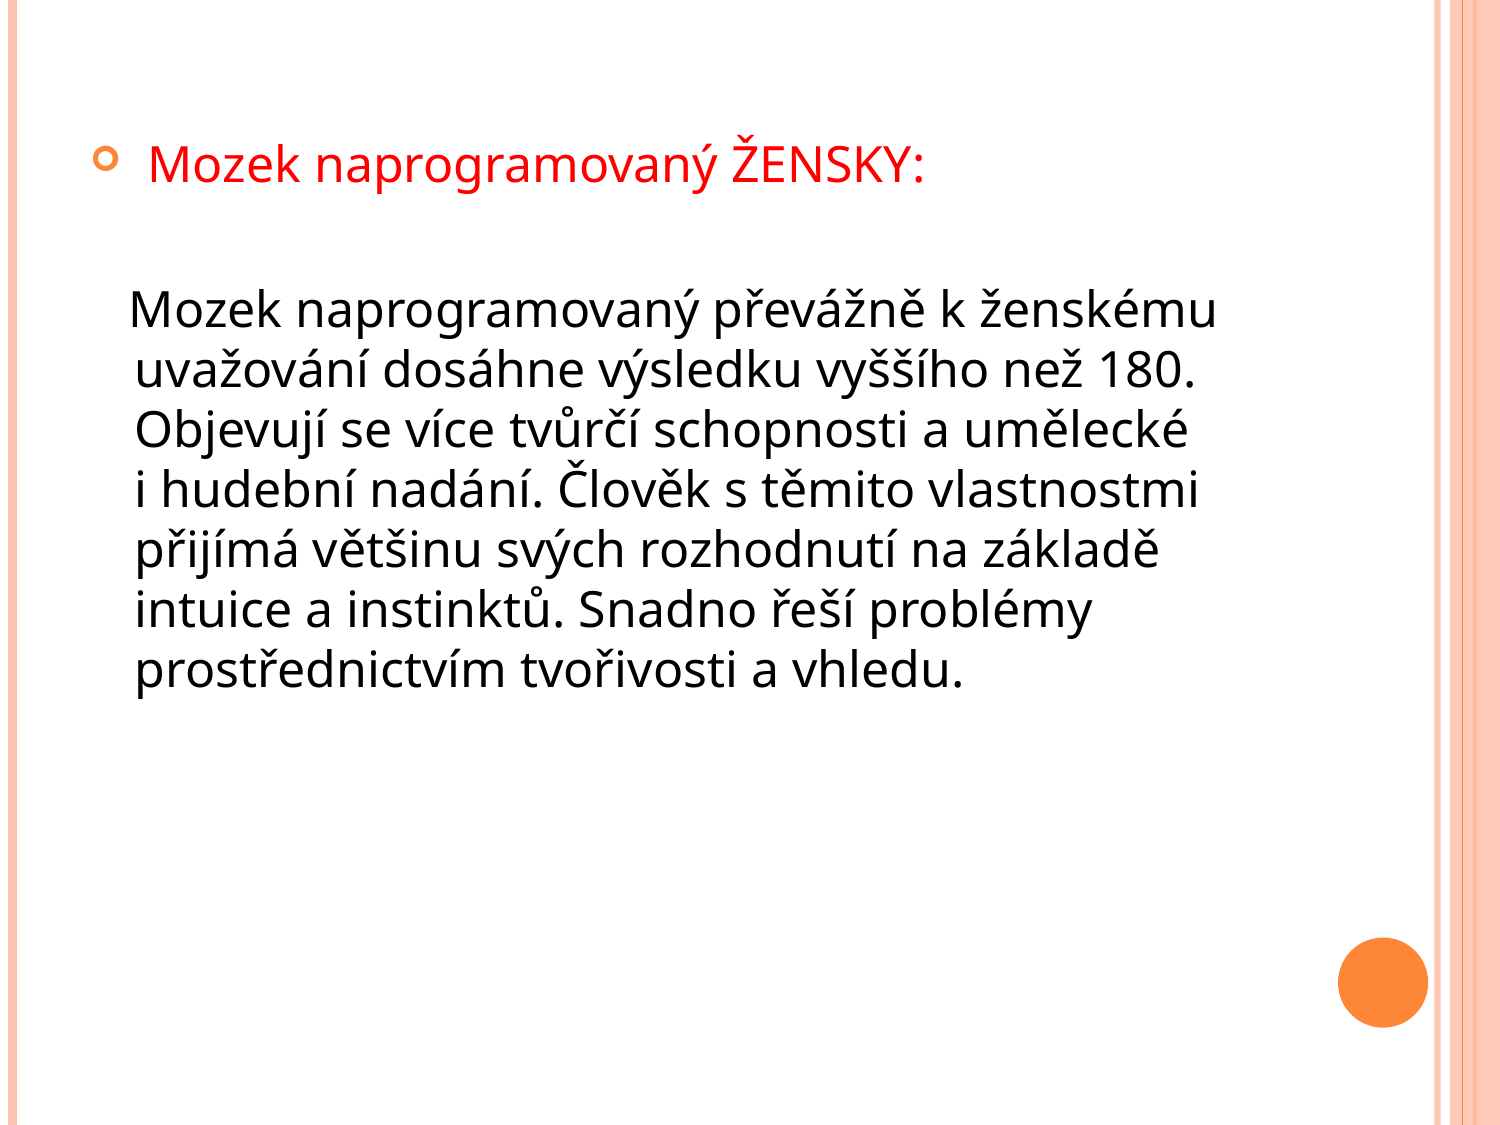

#
 Mozek naprogramovaný ŽENSKY:
 Mozek naprogramovaný převážně k ženskému uvažování dosáhne výsledku vyššího než 180. Objevují se více tvůrčí schopnosti a umělecké
i hudební nadání. Člověk s těmito vlastnostmi přijímá většinu svých rozhodnutí na základě intuice a instinktů. Snadno řeší problémy prostřednictvím tvořivosti a vhledu.